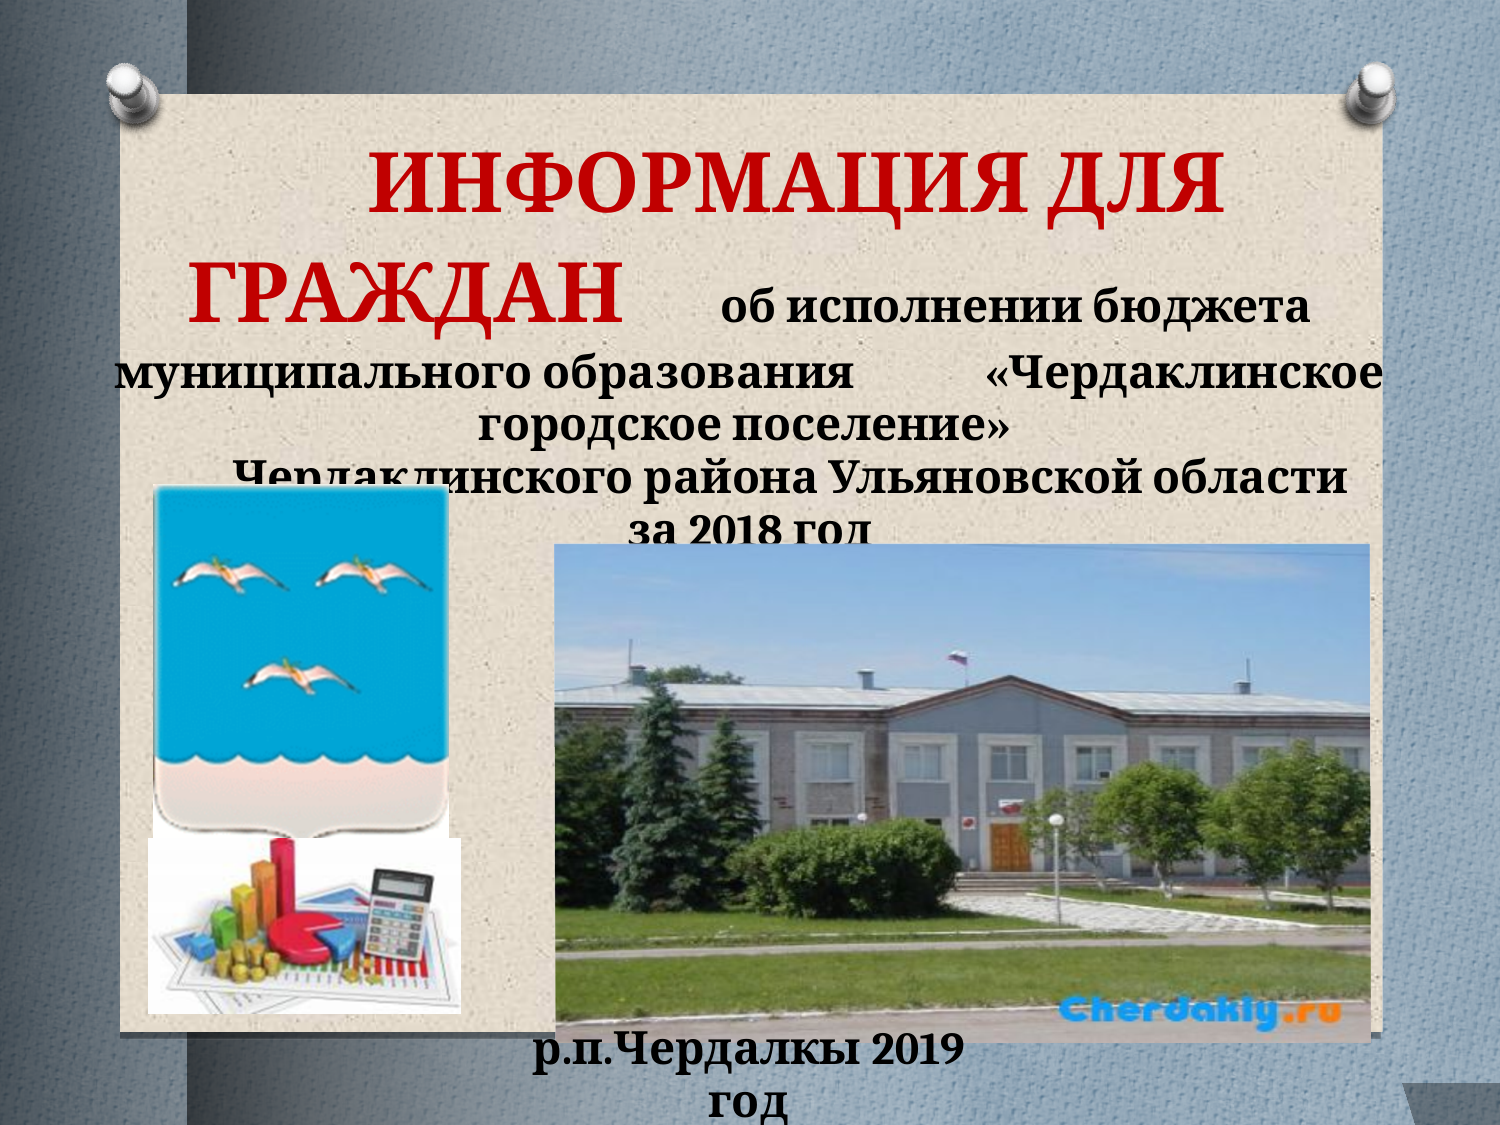

ИНФОРМАЦИЯ ДЛЯ ГРАЖДАН об исполнении бюджета муниципального образования «Чердаклинское городское поселение»
 Чердаклинского района Ульяновской области
за 2018 год
р.п.Чердалкы 2019 год